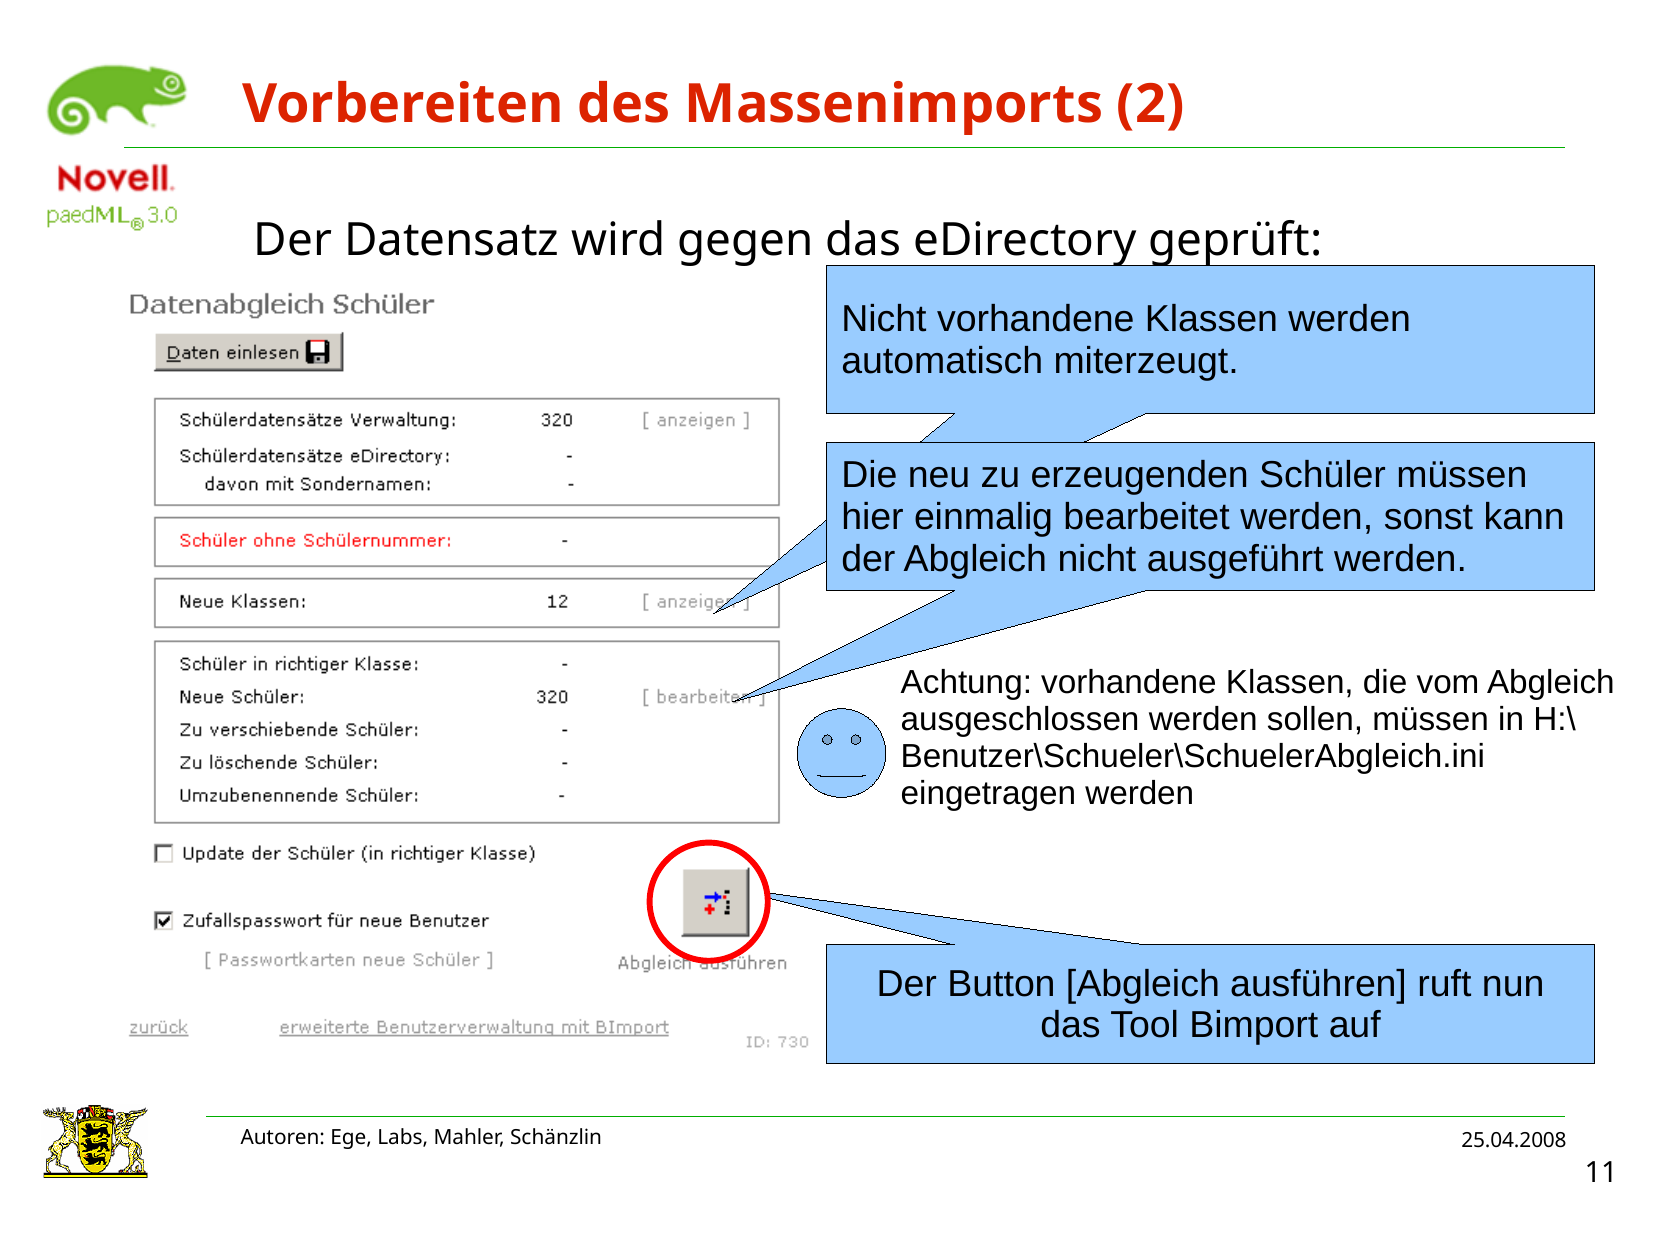

# Vorbereiten des Massenimports (2)
Der Datensatz wird gegen das eDirectory geprüft:
Nicht vorhandene Klassen werden automatisch miterzeugt.
Die neu zu erzeugenden Schüler müssen hier einmalig bearbeitet werden, sonst kann der Abgleich nicht ausgeführt werden.
Der Button [Abgleich ausführen] ruft nun das Tool Bimport auf
Achtung: vorhandene Klassen, die vom Abgleich ausgeschlossen werden sollen, müssen in H:\Benutzer\Schueler\SchuelerAbgleich.ini eingetragen werden
Autoren: Ege, Labs, Mahler, Schänzlin
25.04.2008
11